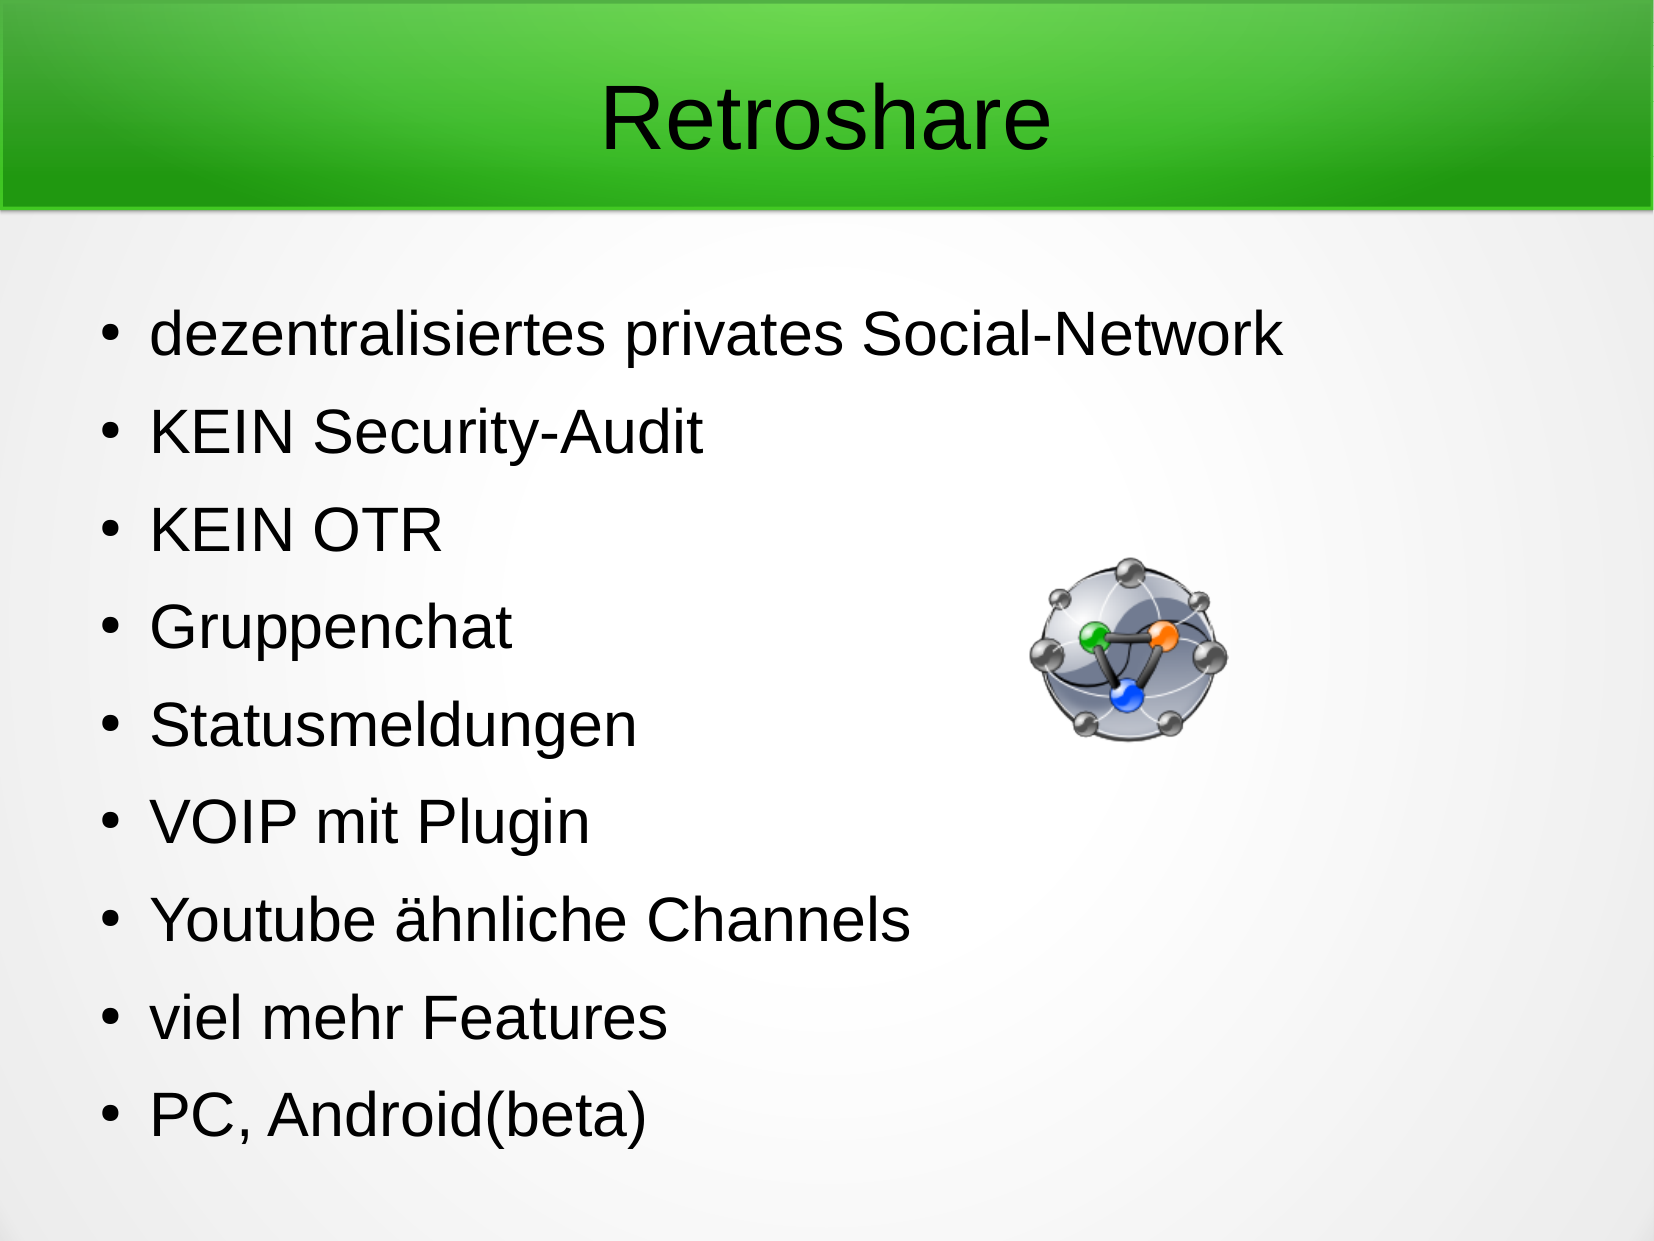

# Retroshare
dezentralisiertes privates Social-Network
KEIN Security-Audit
KEIN OTR
Gruppenchat
Statusmeldungen
VOIP mit Plugin
Youtube ähnliche Channels
viel mehr Features
PC, Android(beta)